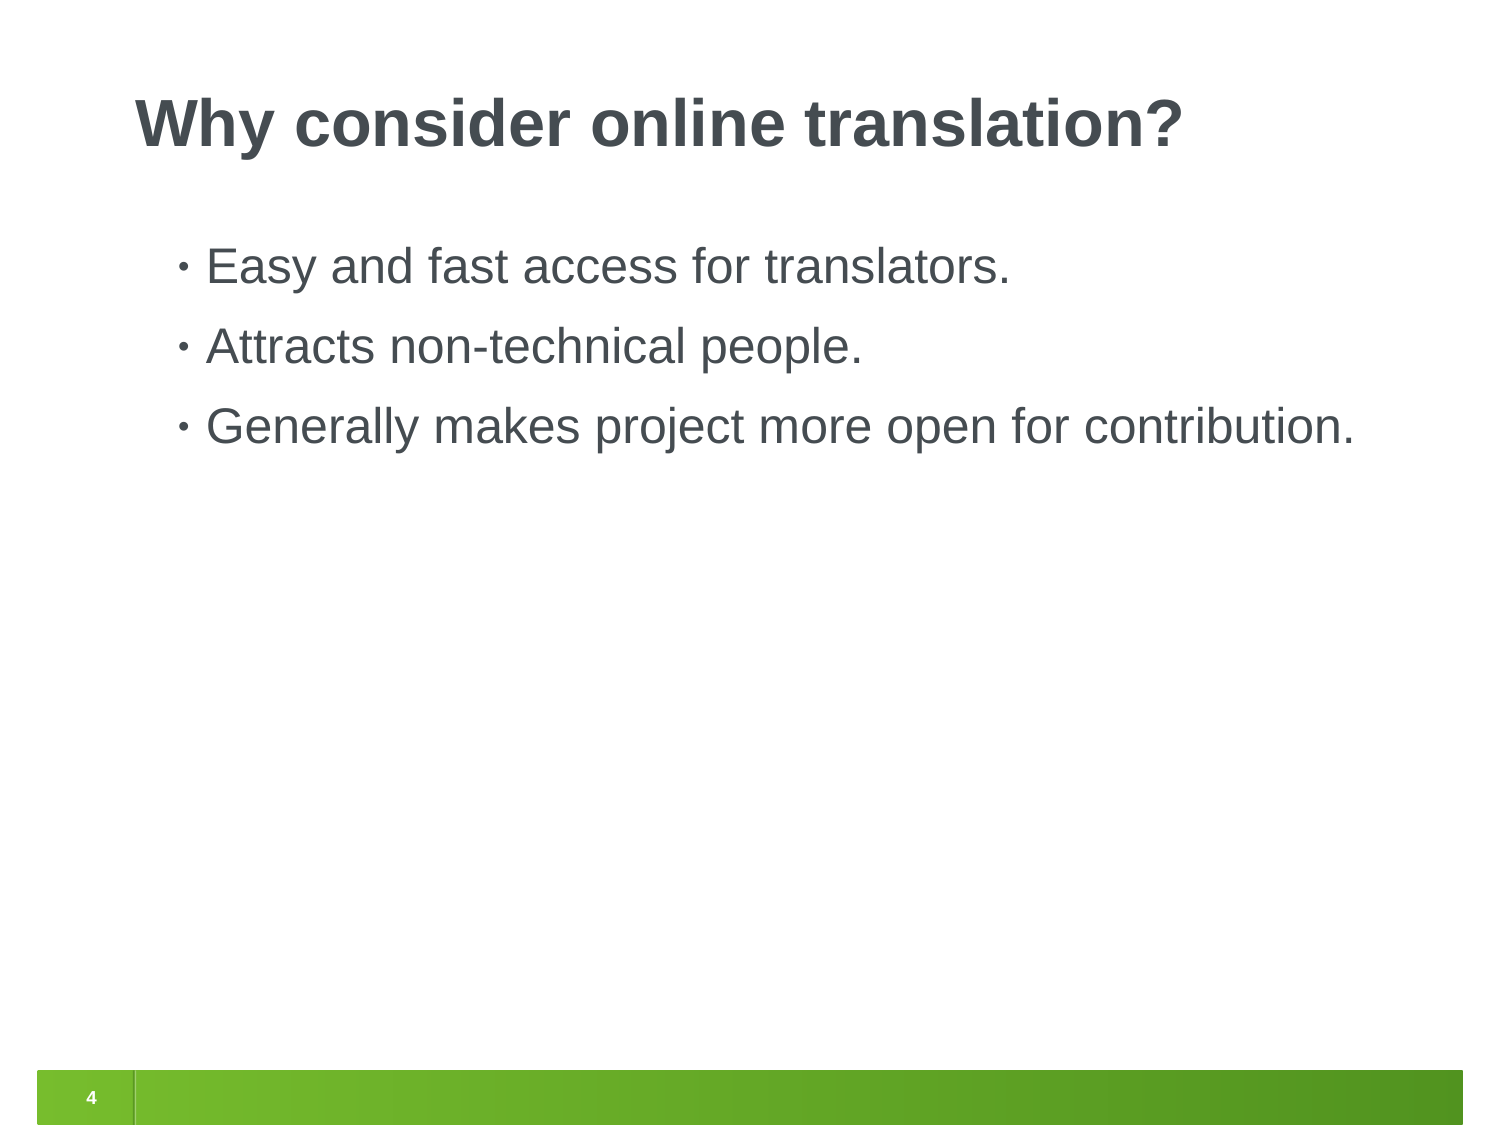

# Why consider online translation?
Easy and fast access for translators.
Attracts non-technical people.
Generally makes project more open for contribution.